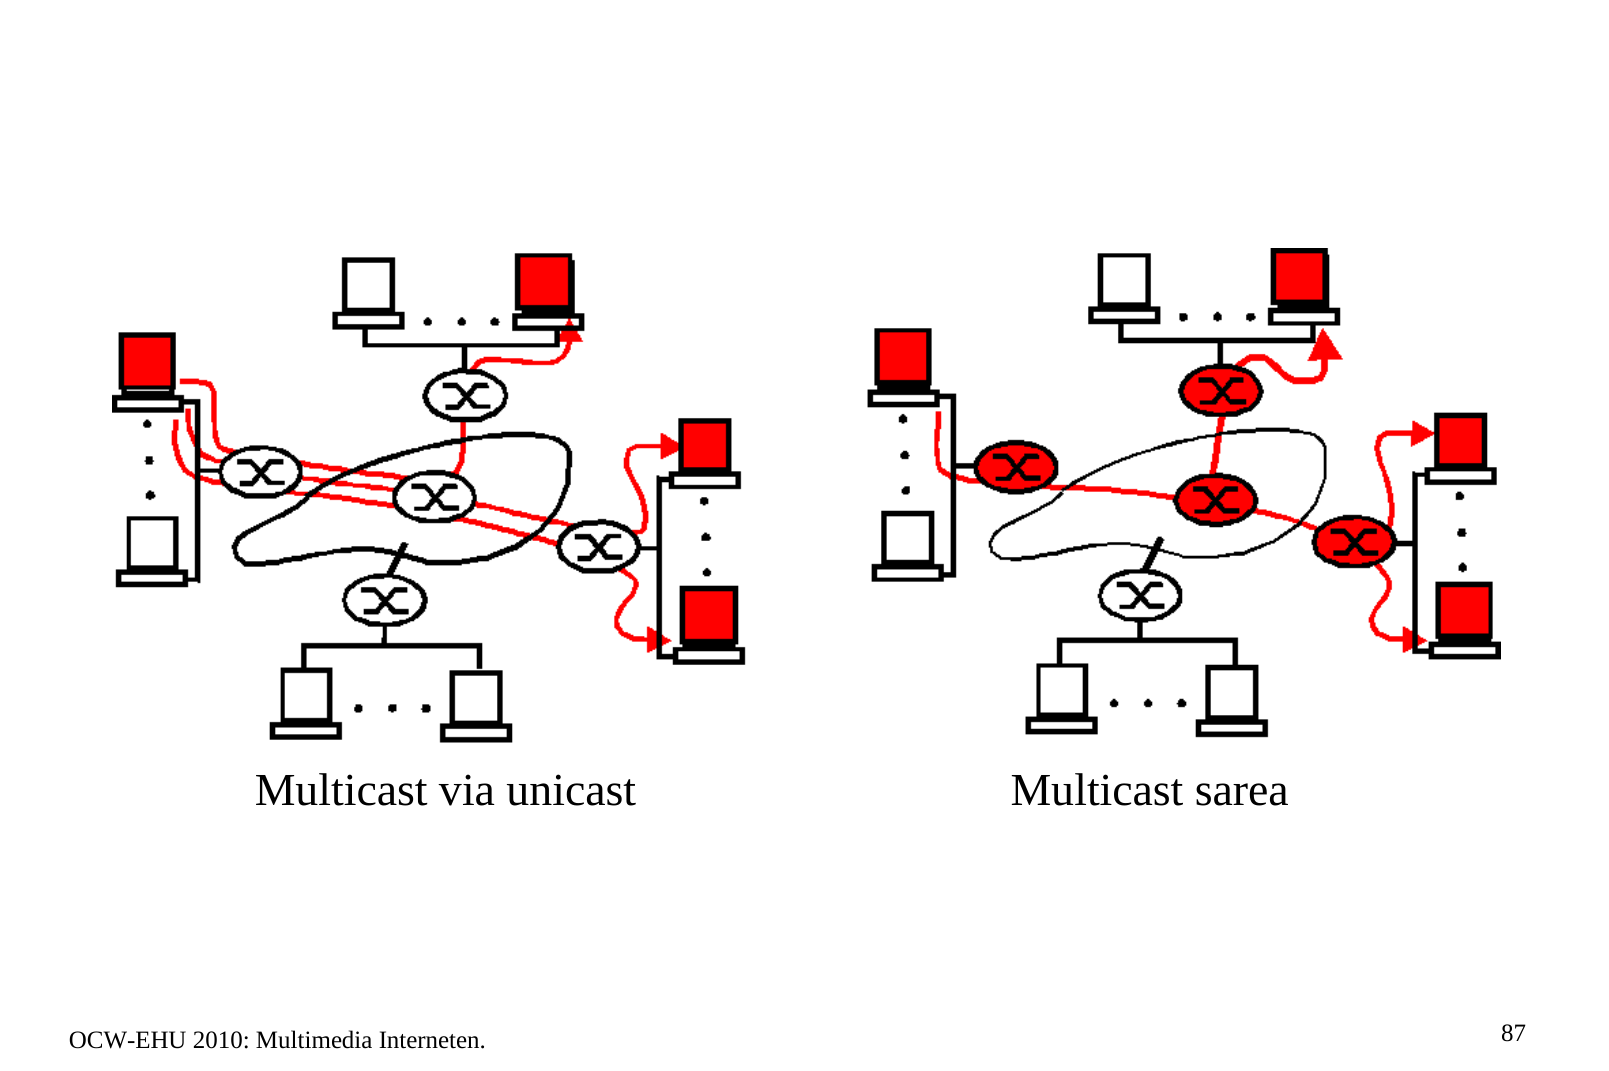

#
 Multicast via unicast
 Multicast sarea
87